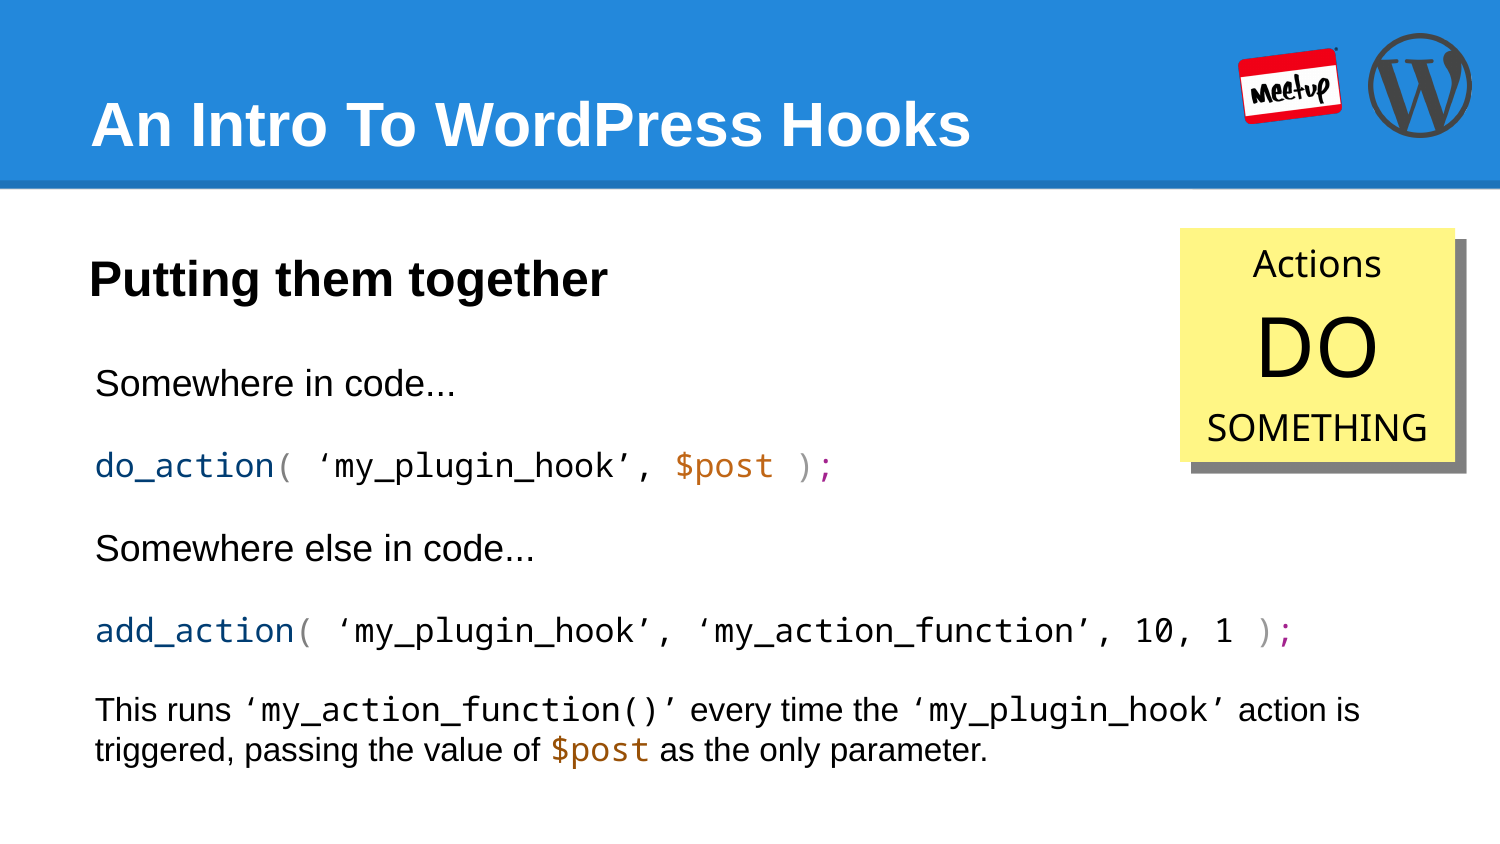

# An Intro To WordPress Hooks
Actions
DO
SOMETHING
Putting them together
Somewhere in code...
do_action( ‘my_plugin_hook’, $post );
Somewhere else in code...
add_action( ‘my_plugin_hook’, ‘my_action_function’, 10, 1 );
This runs ‘my_action_function()’ every time the ‘my_plugin_hook’ action is triggered, passing the value of $post as the only parameter.